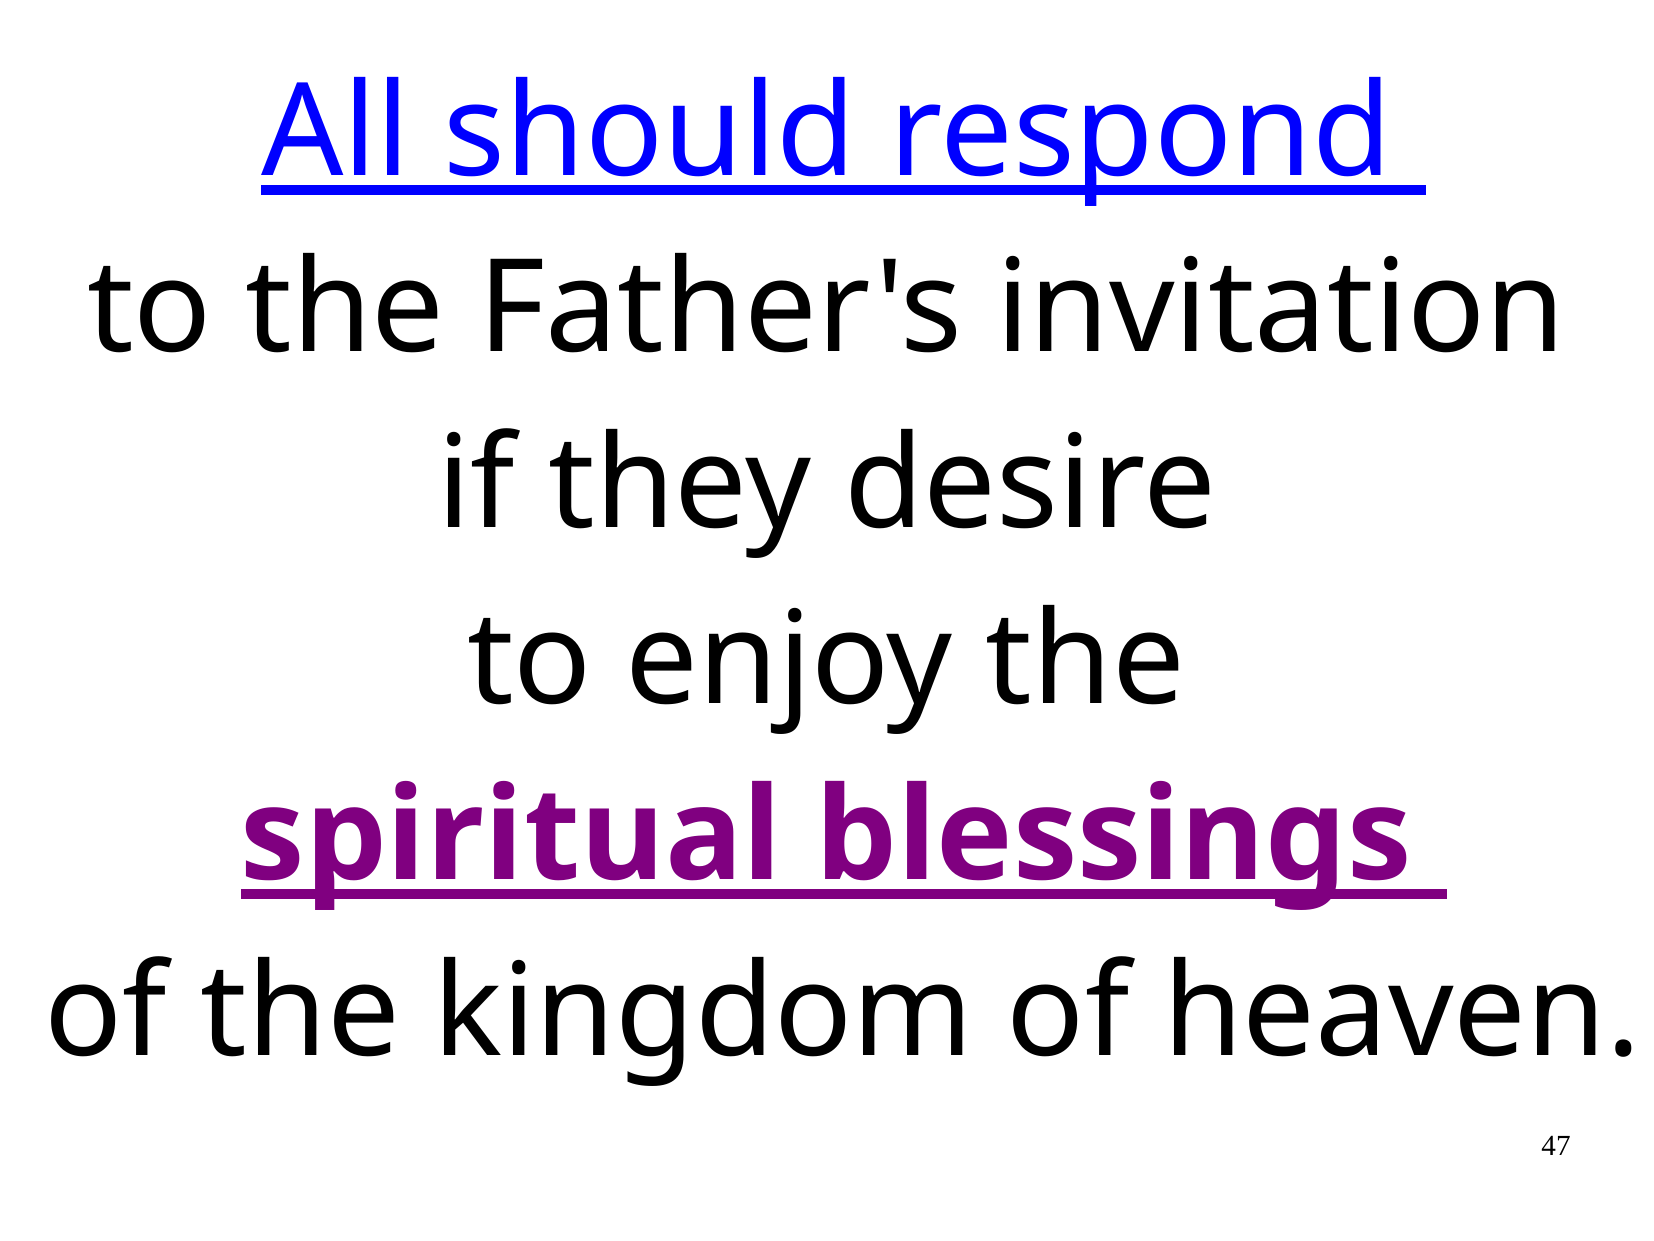

# All should respond to the Father's invitation if they desire to enjoy the spiritual blessings of the kingdom of heaven.
47